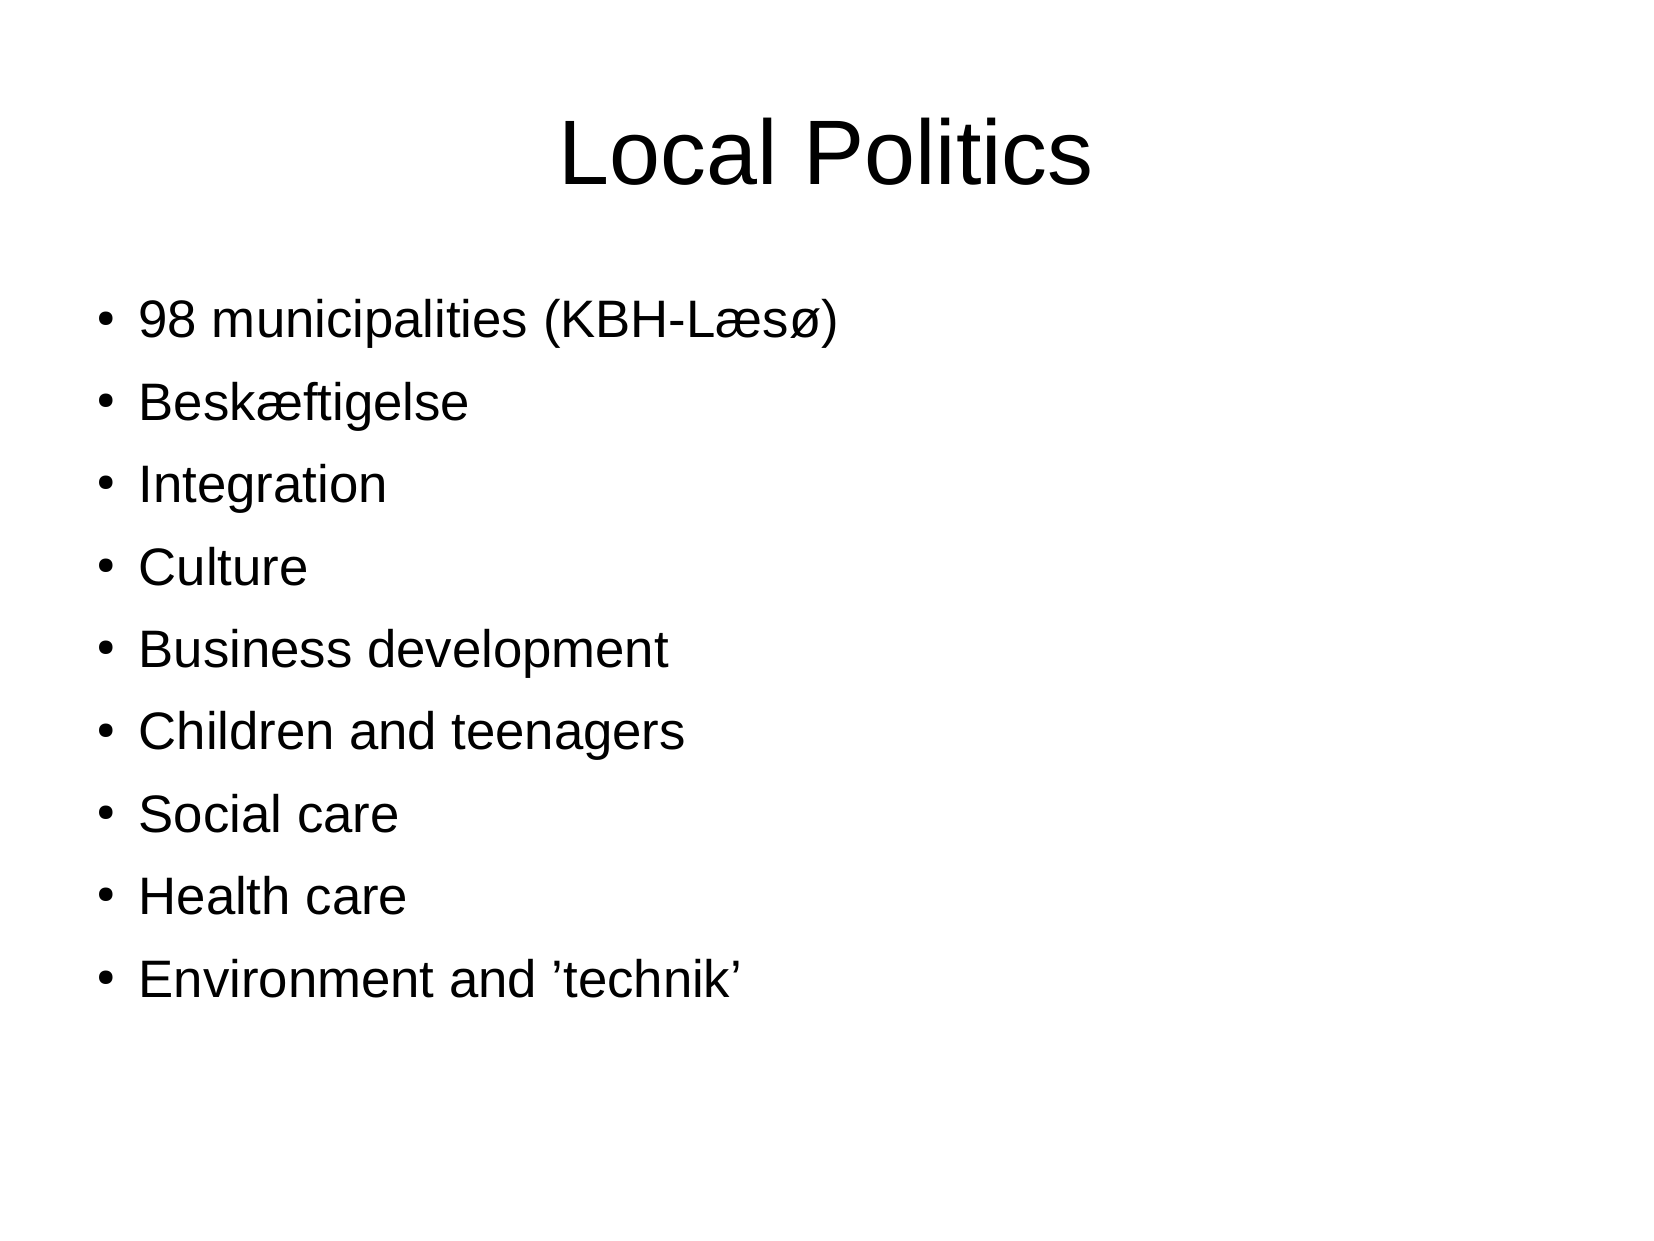

# Local Politics
98 municipalities (KBH-Læsø)
Beskæftigelse
Integration
Culture
Business development
Children and teenagers
Social care
Health care
Environment and ’technik’